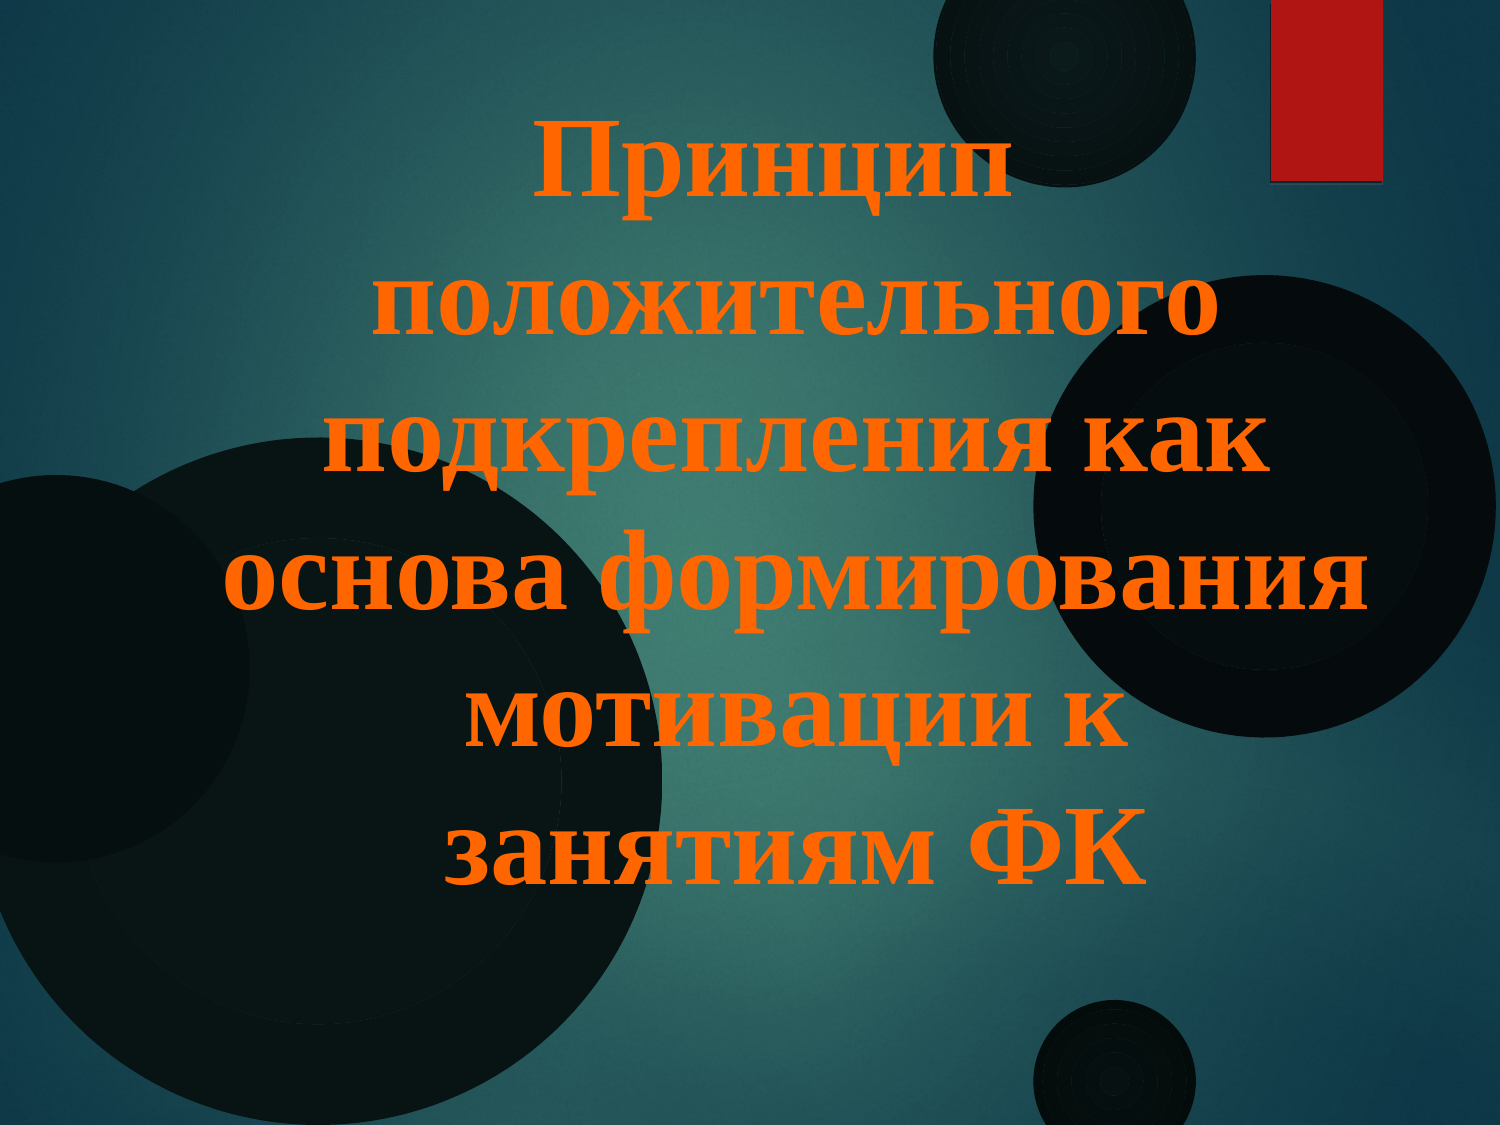

Принцип положительного подкрепления как основа формирования мотивации к занятиям ФК